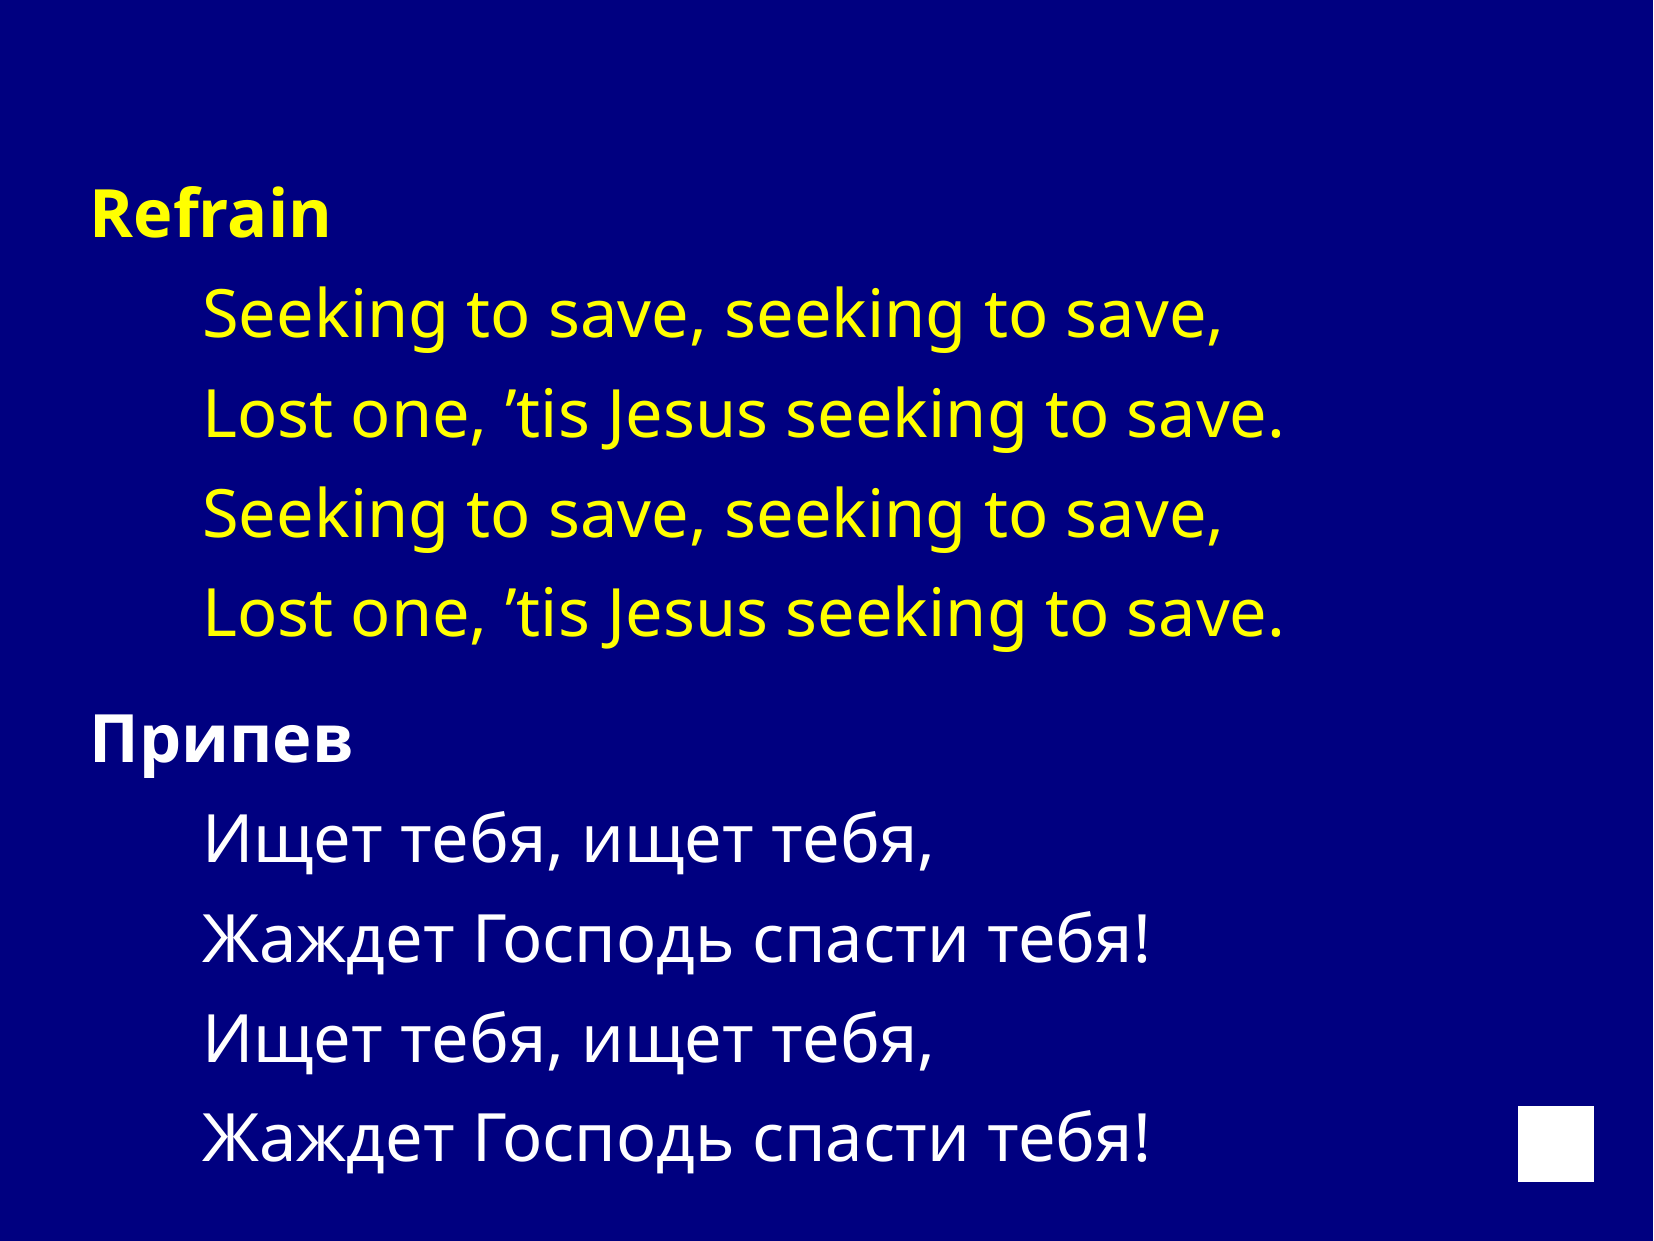

Refrain
	Seeking to save, seeking to save,
	Lost one, ’tis Jesus seeking to save.
	Seeking to save, seeking to save,
	Lost one, ’tis Jesus seeking to save.
Припев
	Ищет тебя, ищет тебя,
	Жаждет Господь спасти тебя!
	Ищет тебя, ищет тебя,
	Жаждет Господь спасти тебя!